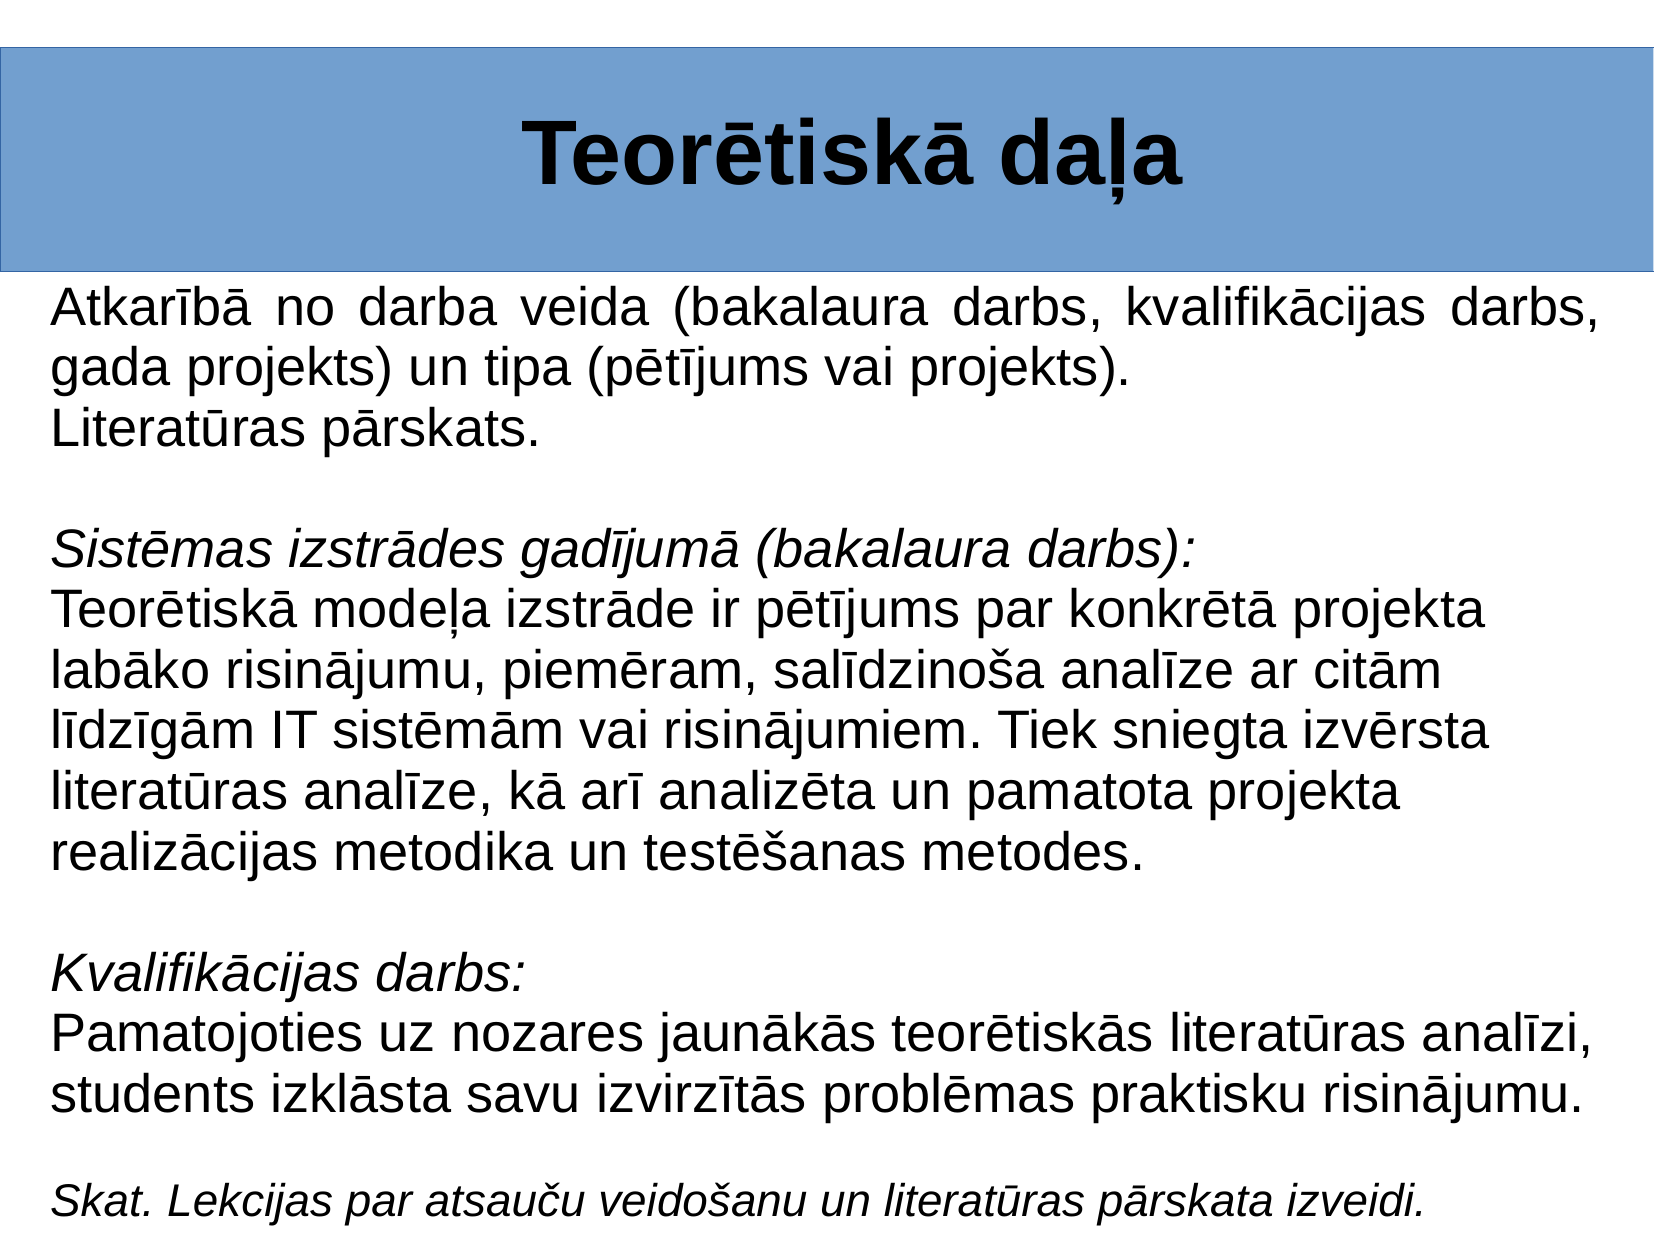

# Teorētiskā daļa
Atkarībā no darba veida (bakalaura darbs, kvalifikācijas darbs, gada projekts) un tipa (pētījums vai projekts).
Literatūras pārskats.
Sistēmas izstrādes gadījumā (bakalaura darbs):
Teorētiskā modeļa izstrāde ir pētījums par konkrētā projekta labāko risinājumu, piemēram, salīdzinoša analīze ar citām līdzīgām IT sistēmām vai risinājumiem. Tiek sniegta izvērsta literatūras analīze, kā arī analizēta un pamatota projekta realizācijas metodika un testēšanas metodes.
Kvalifikācijas darbs:
Pamatojoties uz nozares jaunākās teorētiskās literatūras analīzi, students izklāsta savu izvirzītās problēmas praktisku risinājumu.
Skat. Lekcijas par atsauču veidošanu un literatūras pārskata izveidi.